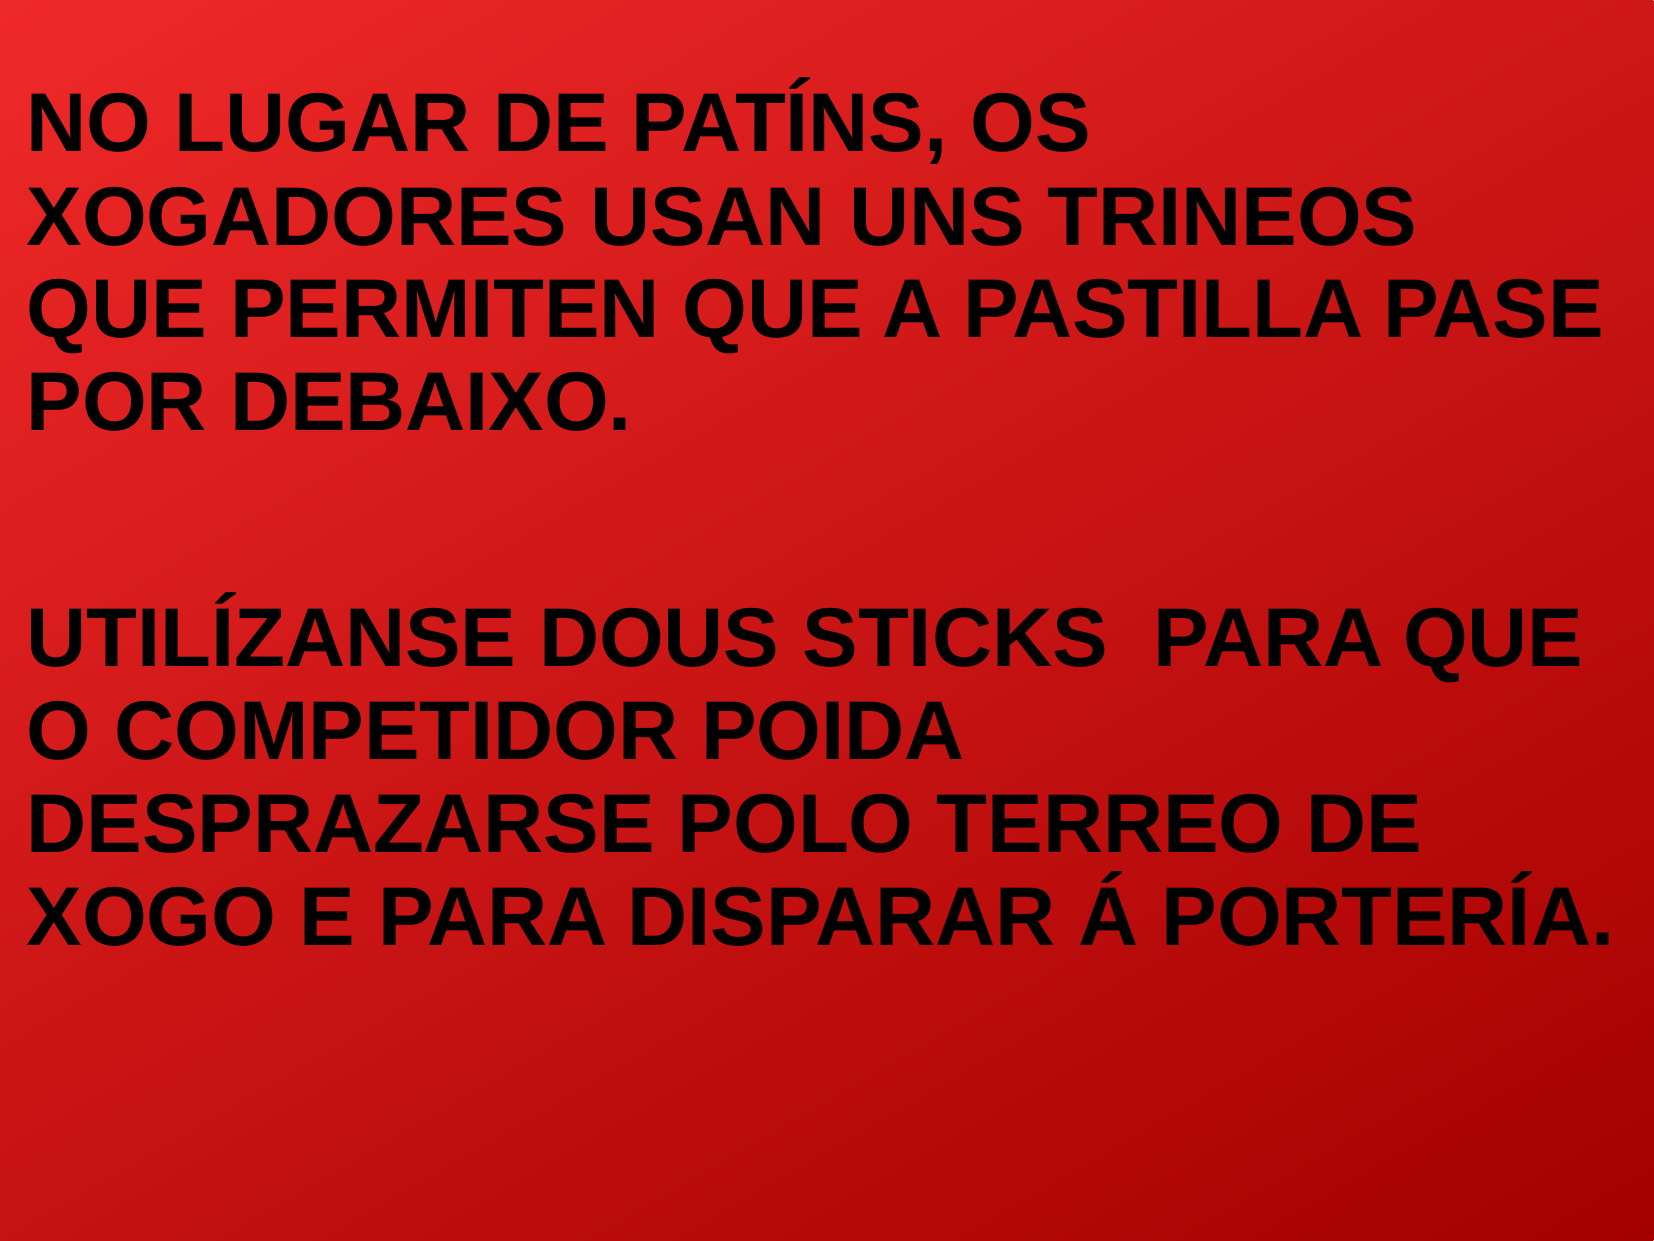

NO LUGAR DE PATÍNS, OS XOGADORES USAN UNS TRINEOS QUE PERMITEN QUE A PASTILLA PASE POR DEBAIXO.
UTILÍZANSE DOUS STICKS PARA QUE O COMPETIDOR POIDA DESPRAZARSE POLO TERREO DE XOGO E PARA DISPARAR Á PORTERÍA.